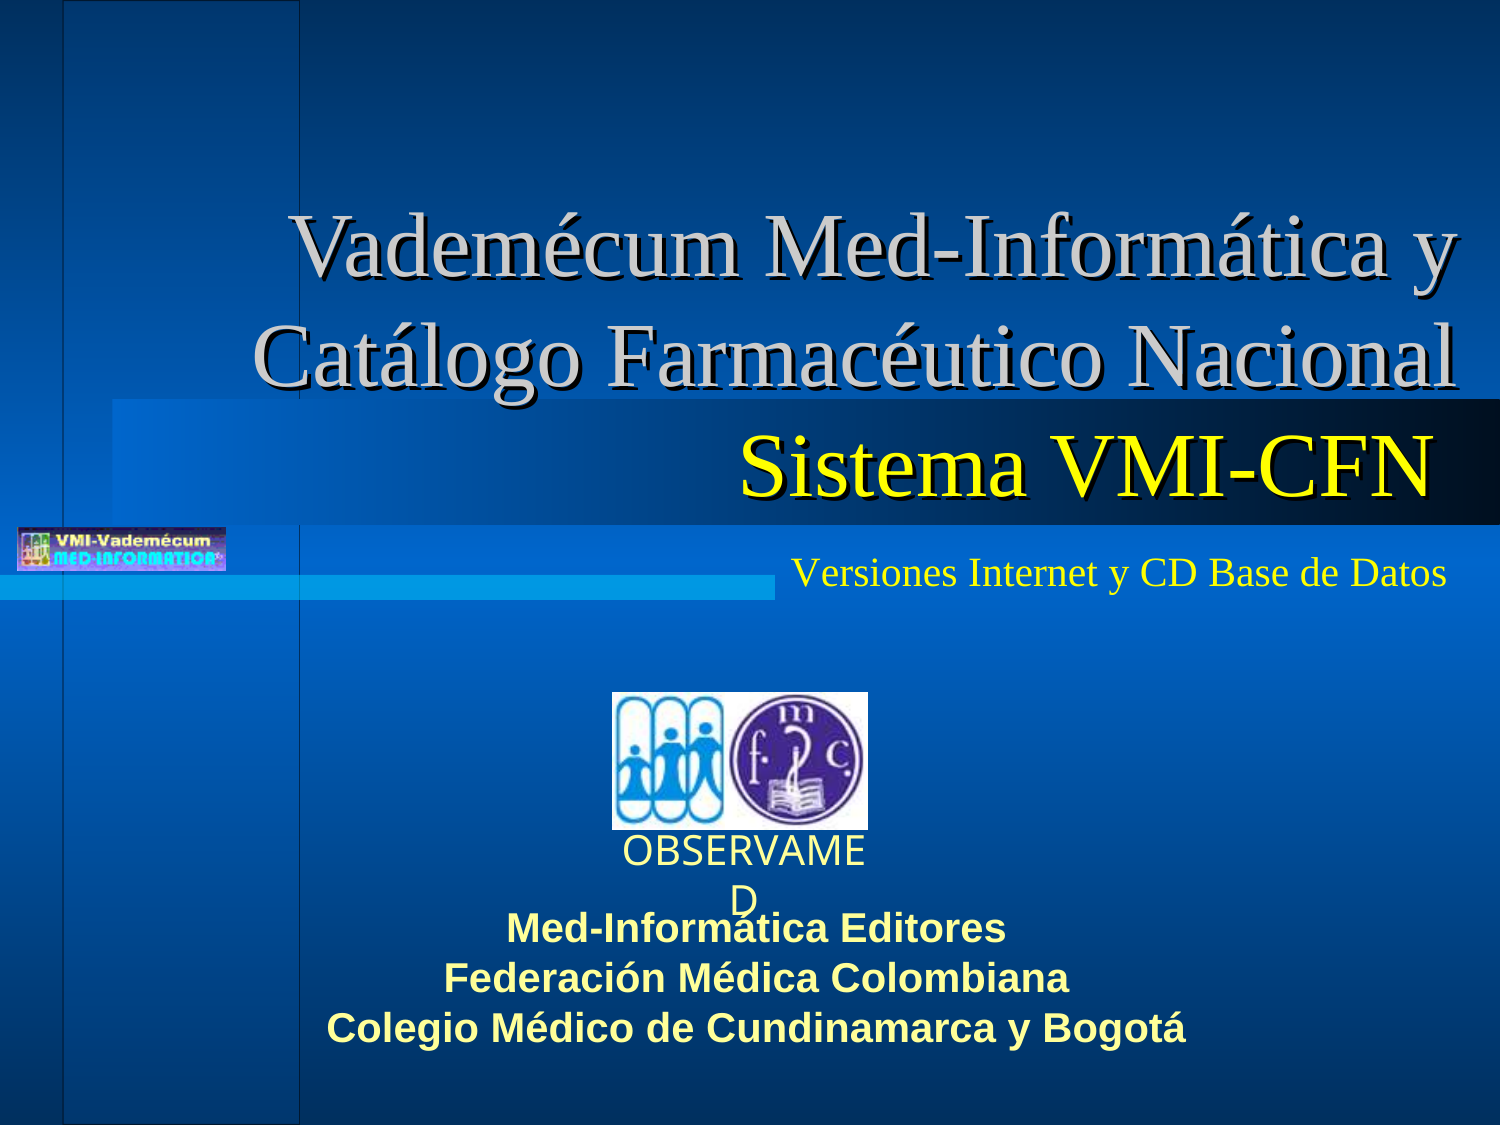

# Vademécum Med-Informática y Catálogo Farmacéutico Nacional Sistema VMI-CFN
Versiones Internet y CD Base de Datos
OBSERVAMED
Med-Informática Editores
Federación Médica Colombiana
Colegio Médico de Cundinamarca y Bogotá